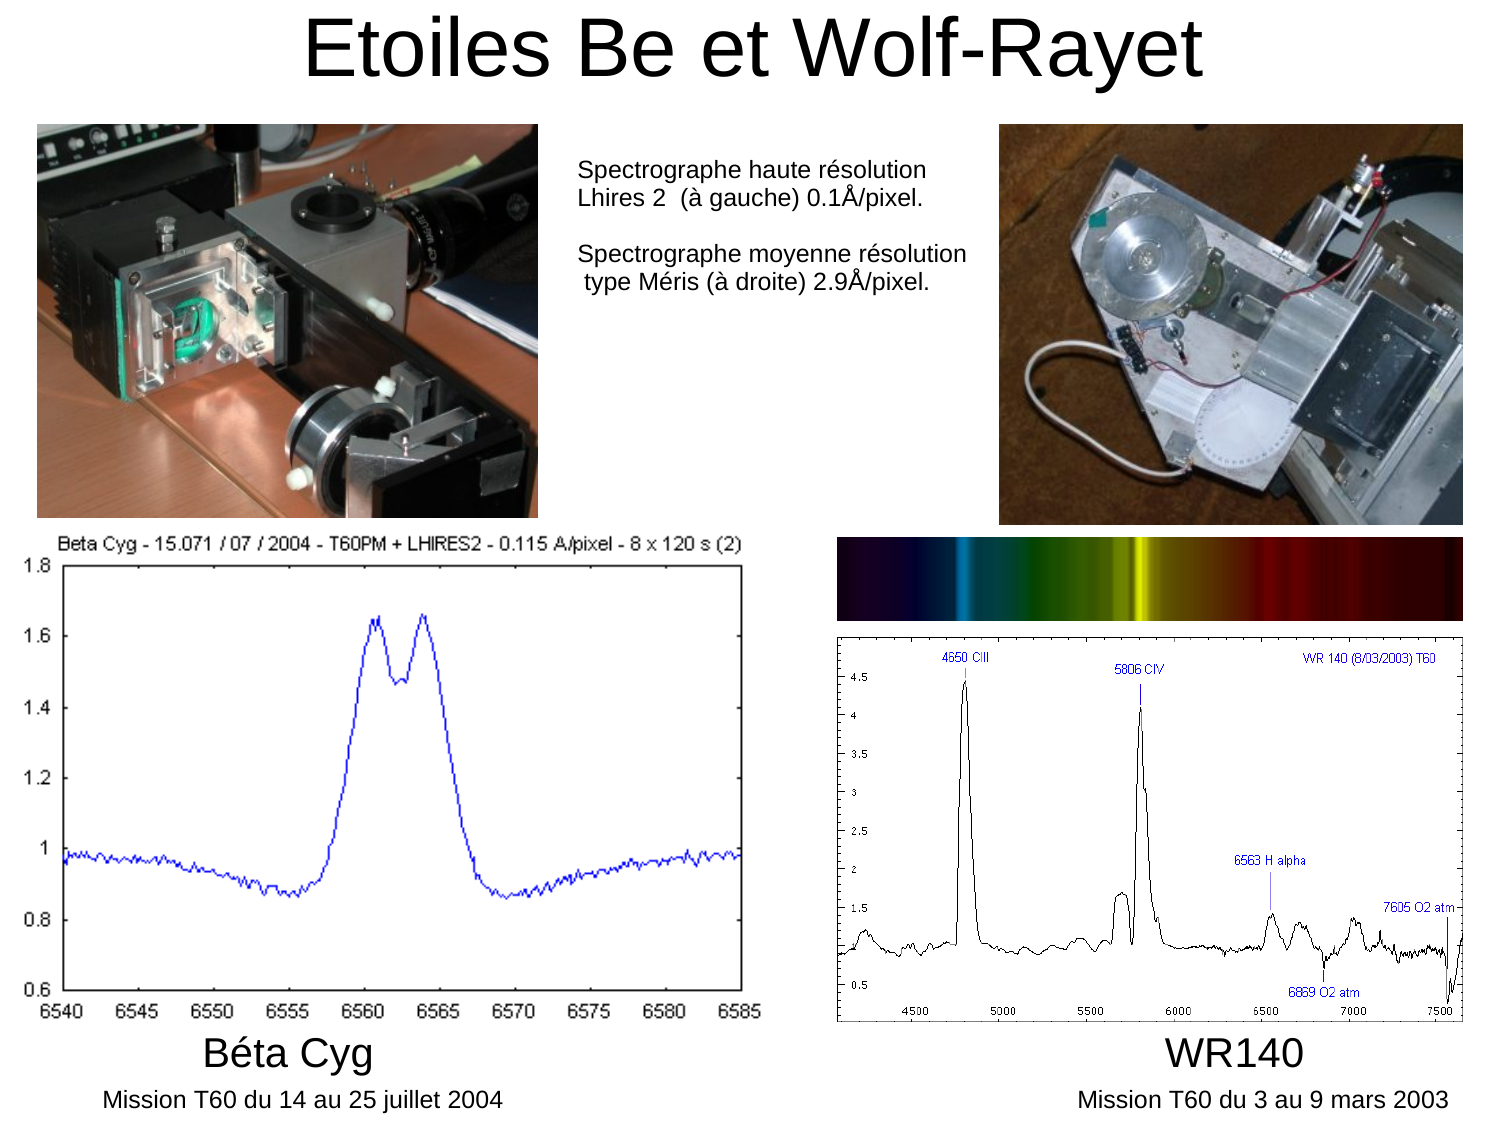

Etoiles Be et Wolf-Rayet
Spectrographe haute résolution
Lhires 2 (à gauche) 0.1Å/pixel.
Spectrographe moyenne résolution
 type Méris (à droite) 2.9Å/pixel.
Béta Cyg
WR140
Mission T60 du 14 au 25 juillet 2004
Mission T60 du 3 au 9 mars 2003